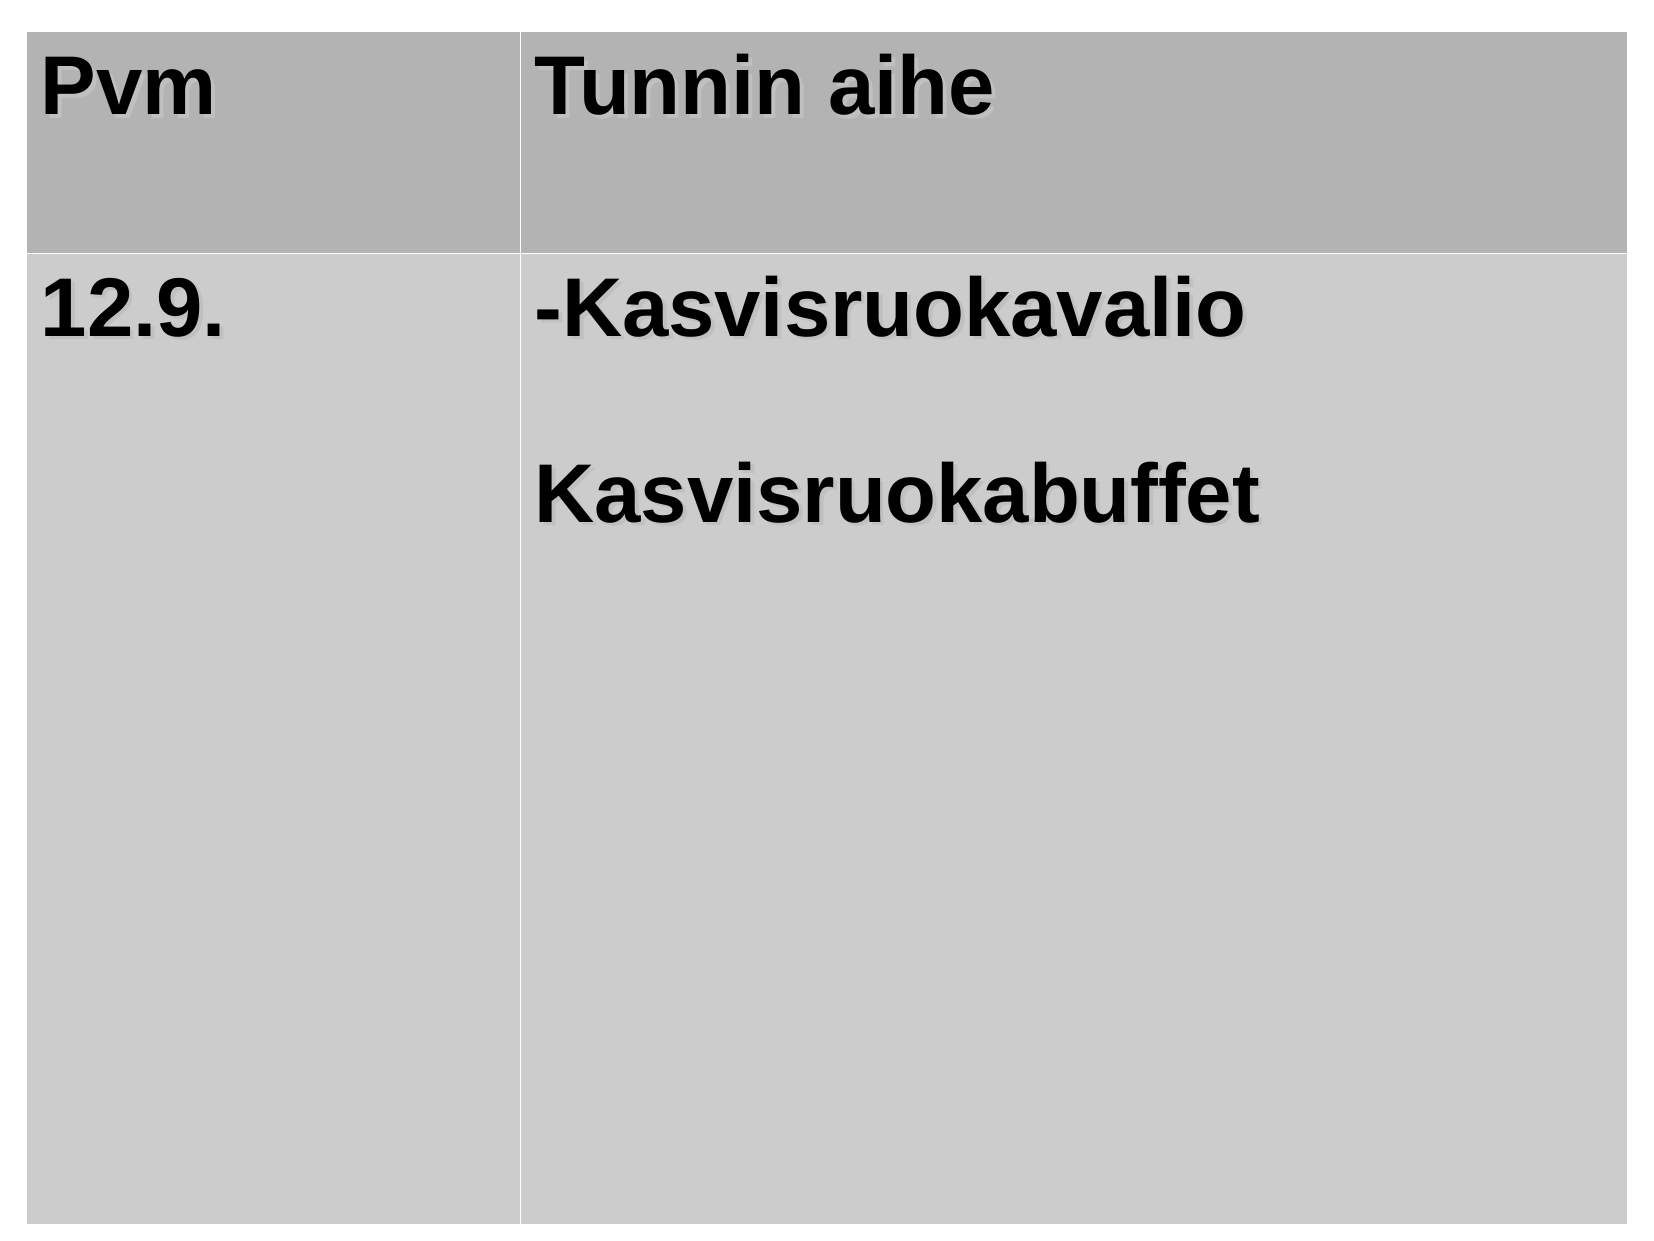

| Pvm | Tunnin aihe |
| --- | --- |
| 12.9. | -Kasvisruokavalio Kasvisruokabuffet |
#